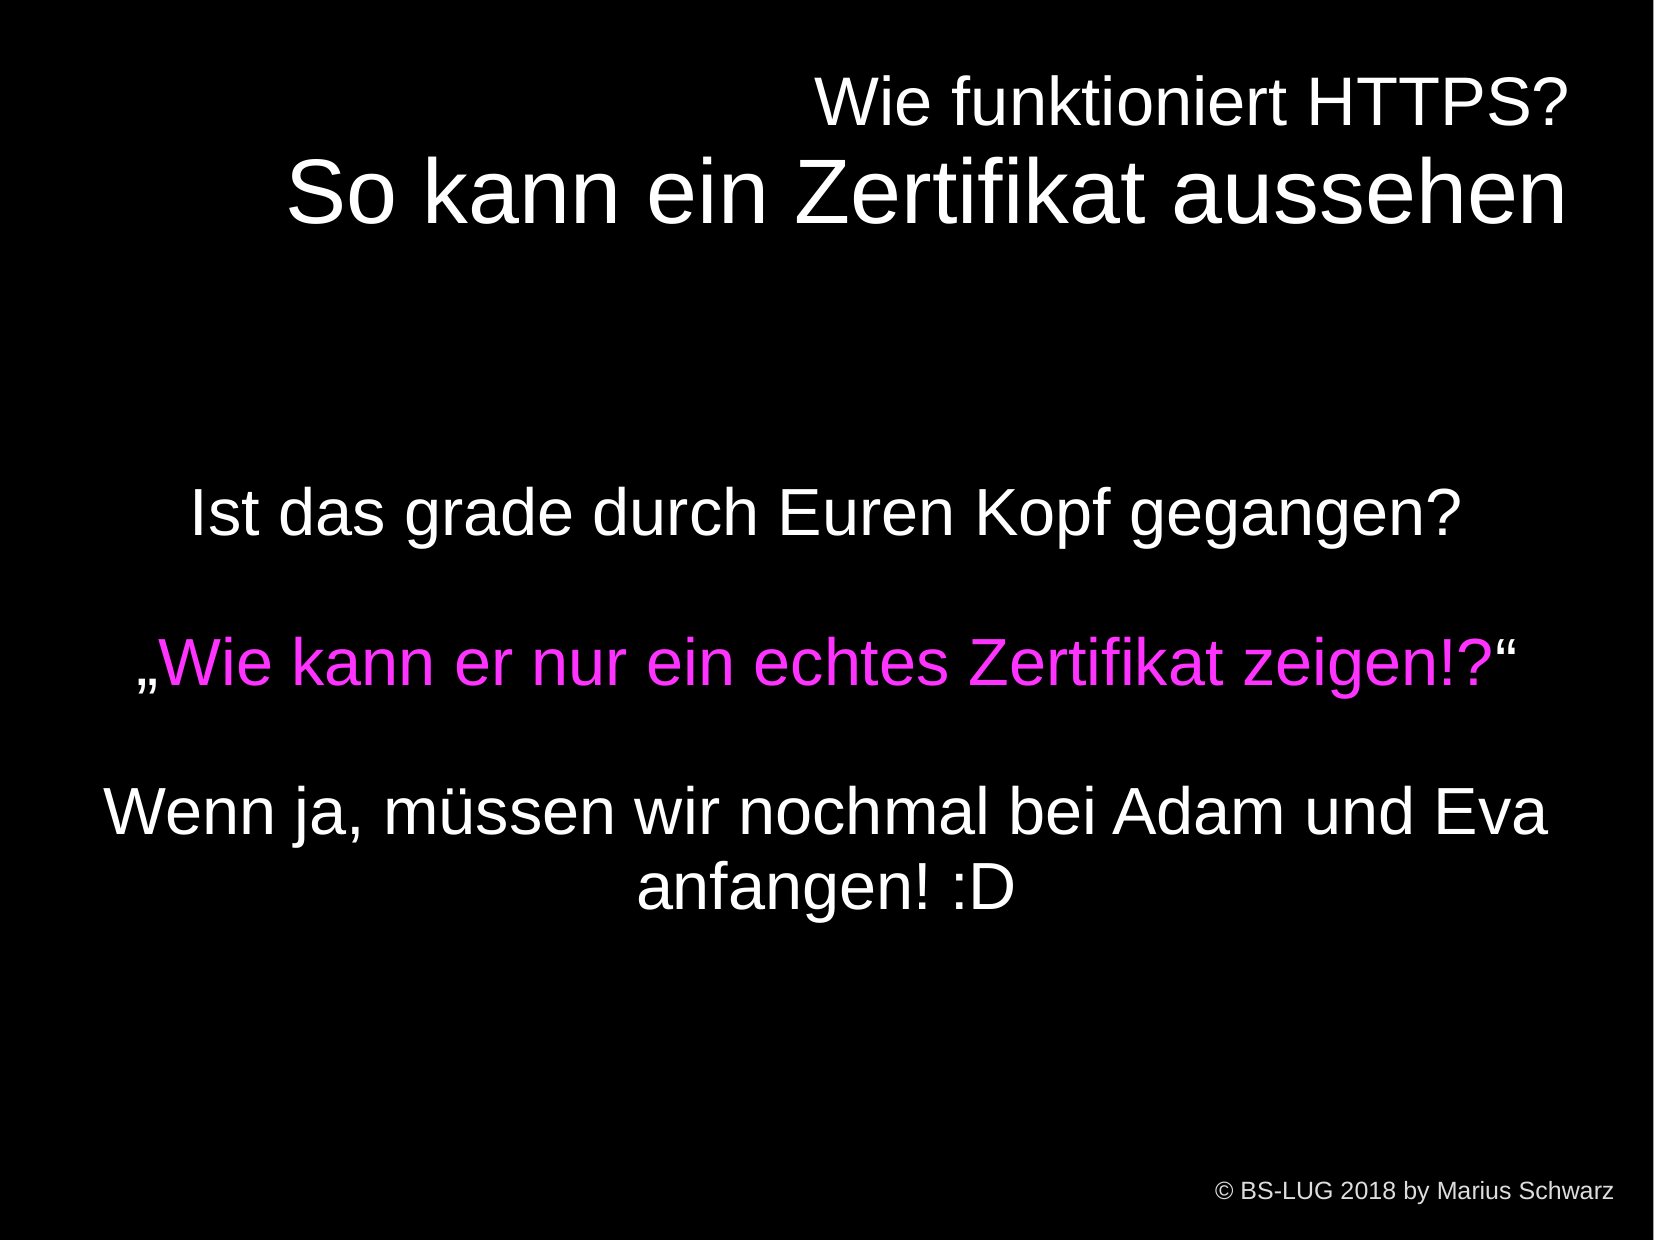

# Wie funktioniert HTTPS? So kann ein Zertifikat aussehen
Ist das grade durch Euren Kopf gegangen?
„Wie kann er nur ein echtes Zertifikat zeigen!?“
Wenn ja, müssen wir nochmal bei Adam und Eva anfangen! :D
© BS-LUG 2018 by Marius Schwarz